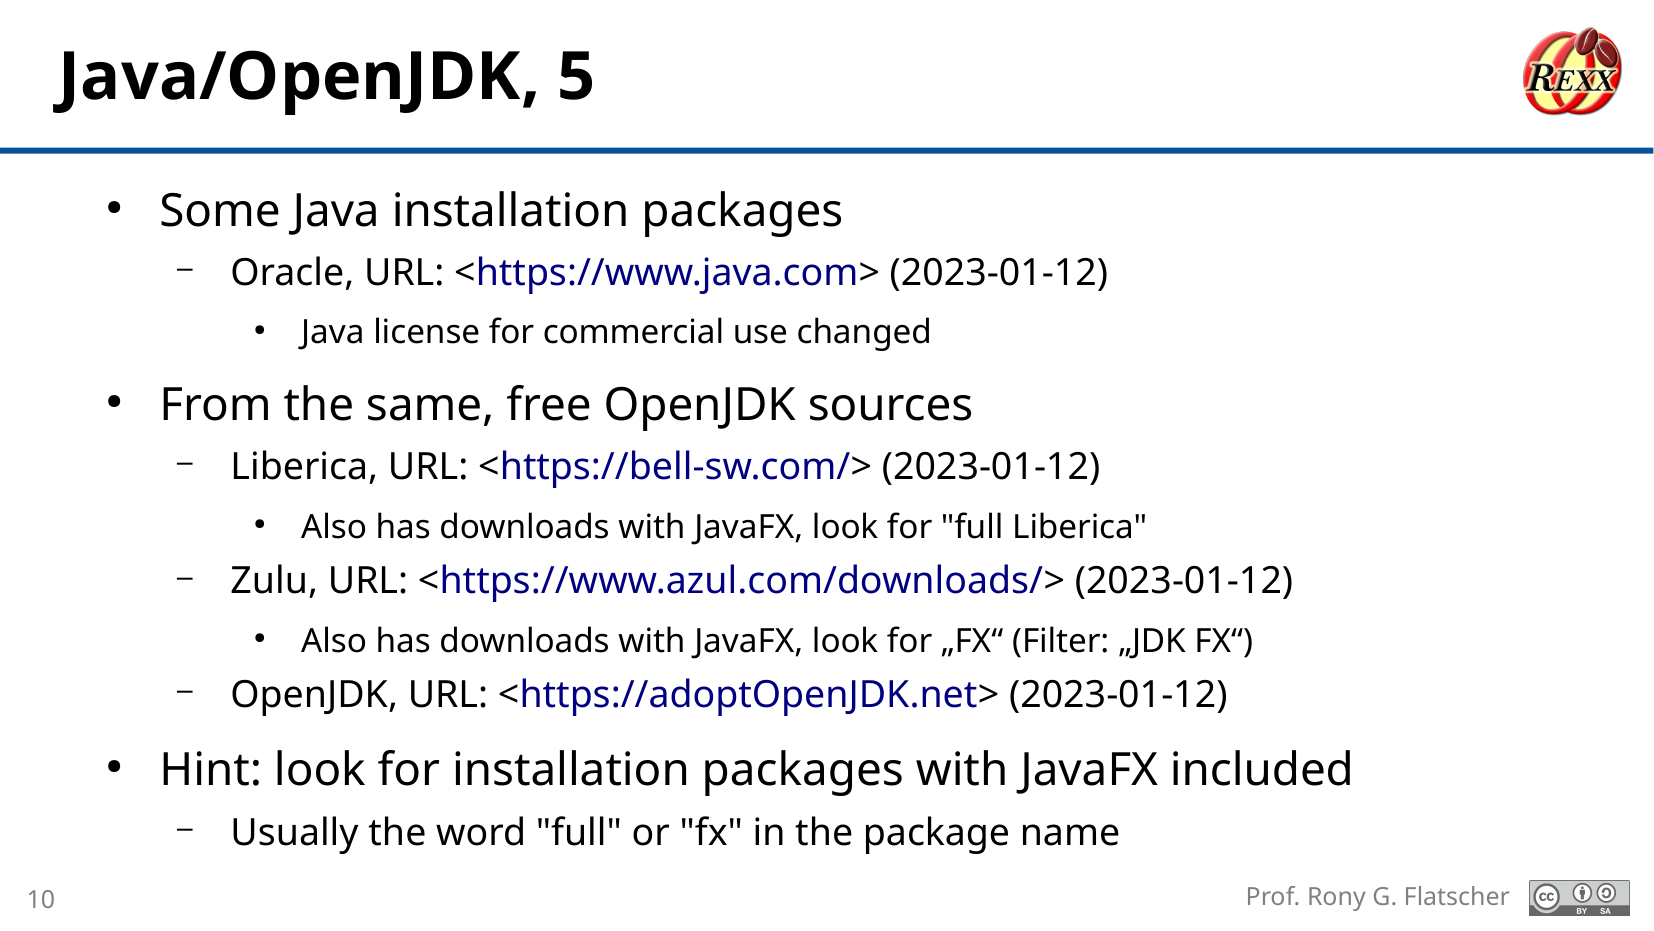

# Java/OpenJDK, 5
Some Java installation packages
Oracle, URL: <https://www.java.com> (2023-01-12)
Java license for commercial use changed
From the same, free OpenJDK sources
Liberica, URL: <https://bell-sw.com/> (2023-01-12)
Also has downloads with JavaFX, look for "full Liberica"
Zulu, URL: <https://www.azul.com/downloads/> (2023-01-12)
Also has downloads with JavaFX, look for „FX“ (Filter: „JDK FX“)
OpenJDK, URL: <https://adoptOpenJDK.net> (2023-01-12)
Hint: look for installation packages with JavaFX included
Usually the word "full" or "fx" in the package name